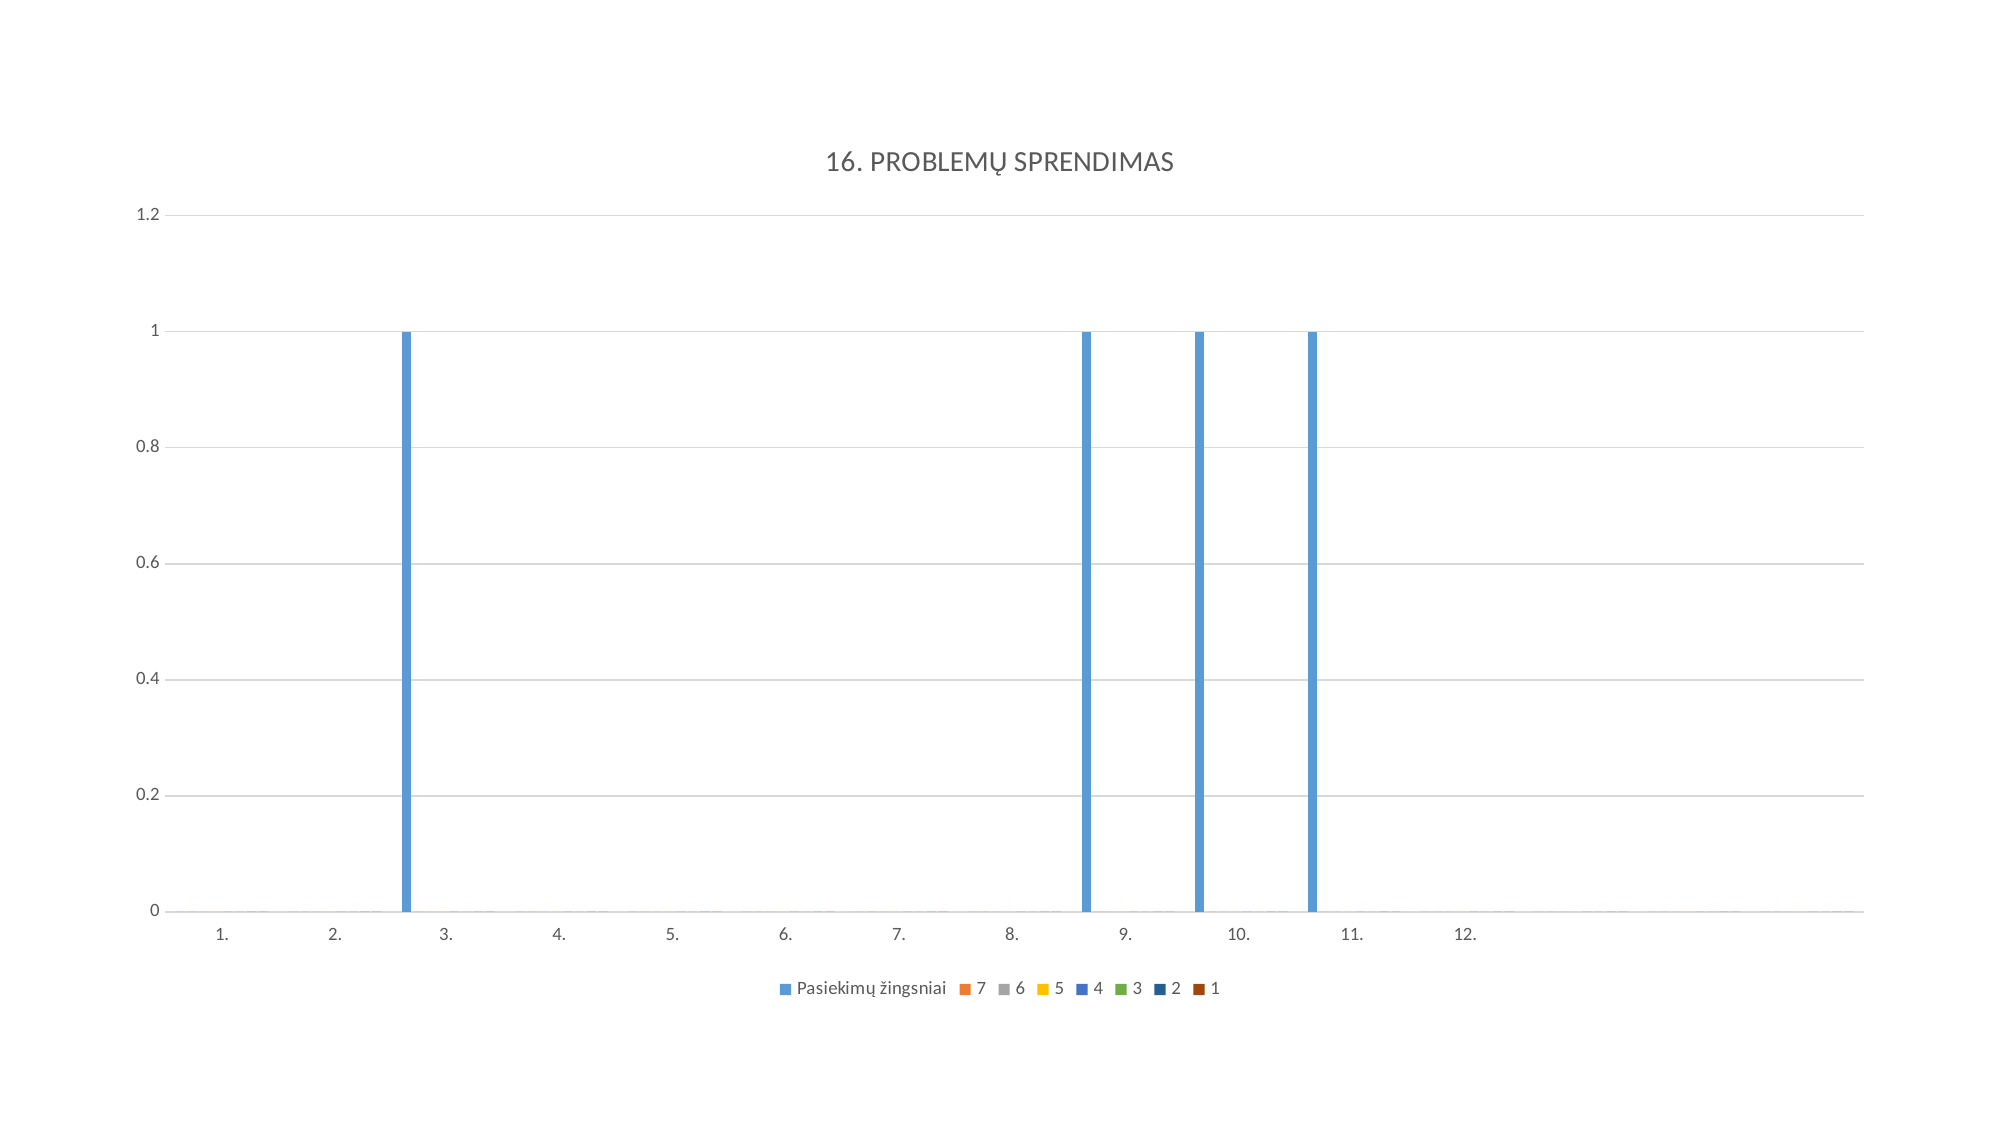

### Chart: 16. PROBLEMŲ SPRENDIMAS
| Category | Pasiekimų žingsniai | 7 | 6 | 5 | 4 | 3 | 2 | 1 |
|---|---|---|---|---|---|---|---|---|
| 1. | 0.0 | 0.0 | 0.0 | 0.0 | 0.0 | 0.0 | 0.0 | 0.0 |
| 2. | 0.0 | 0.0 | 0.0 | 0.0 | 0.0 | 0.0 | 0.0 | 0.0 |
| 3. | 1.0 | 0.0 | 0.0 | 0.0 | 0.0 | 0.0 | 0.0 | 0.0 |
| 4. | 0.0 | 0.0 | 0.0 | 0.0 | 0.0 | 0.0 | 0.0 | 0.0 |
| 5. | 0.0 | 0.0 | 0.0 | 0.0 | 0.0 | 0.0 | 0.0 | 0.0 |
| 6. | 0.0 | 0.0 | 0.0 | 0.0 | 0.0 | 0.0 | 0.0 | 0.0 |
| 7. | 0.0 | 0.0 | 0.0 | 0.0 | 0.0 | 0.0 | 0.0 | 0.0 |
| 8. | 0.0 | 0.0 | 0.0 | 0.0 | 0.0 | 0.0 | 0.0 | 0.0 |
| 9. | 1.0 | 0.0 | 0.0 | 0.0 | 0.0 | 0.0 | 0.0 | 0.0 |
| 10. | 1.0 | 0.0 | 0.0 | 0.0 | 0.0 | 0.0 | 0.0 | 0.0 |
| 11. | 1.0 | 0.0 | 0.0 | 0.0 | 0.0 | 0.0 | 0.0 | 0.0 |
| 12. | 0.0 | 0.0 | 0.0 | 0.0 | 0.0 | 0.0 | 0.0 | 0.0 |
| None | 0.0 | 0.0 | 0.0 | 0.0 | 0.0 | 0.0 | 0.0 | 0.0 |
| None | 0.0 | 0.0 | 0.0 | 0.0 | 0.0 | 0.0 | 0.0 | 0.0 |
| None | 0.0 | 0.0 | 0.0 | 0.0 | 0.0 | 0.0 | 0.0 | 0.0 |